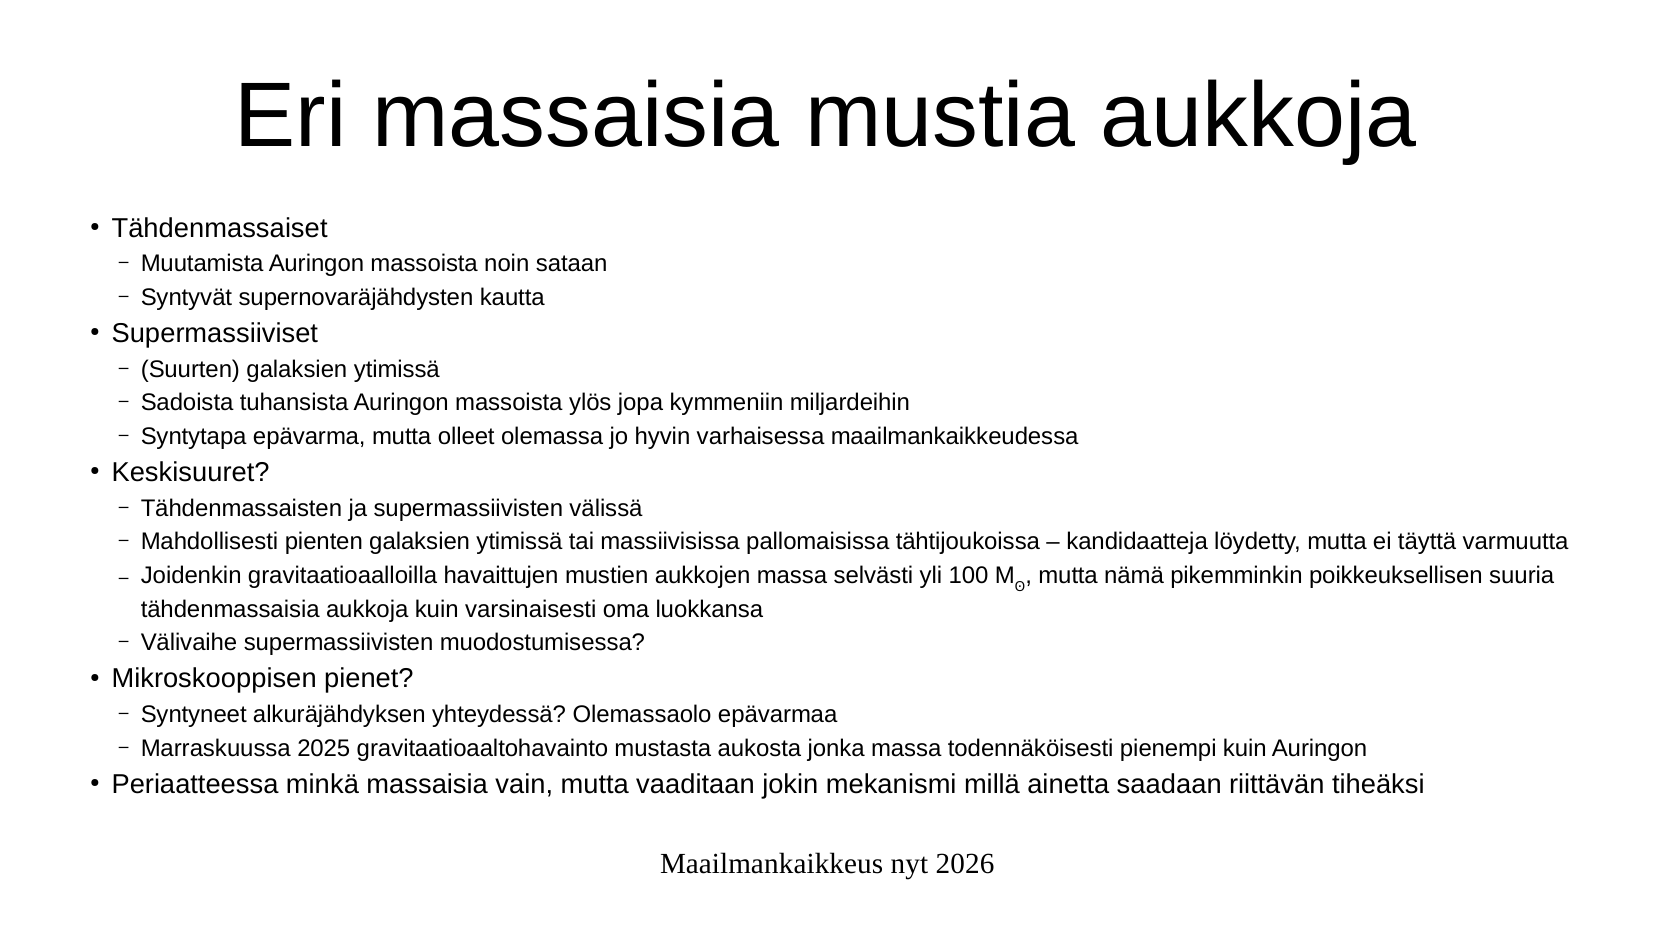

# Eri massaisia mustia aukkoja
Tähdenmassaiset
Muutamista Auringon massoista noin sataan
Syntyvät supernovaräjähdysten kautta
Supermassiiviset
(Suurten) galaksien ytimissä
Sadoista tuhansista Auringon massoista ylös jopa kymmeniin miljardeihin
Syntytapa epävarma, mutta olleet olemassa jo hyvin varhaisessa maailmankaikkeudessa
Keskisuuret?
Tähdenmassaisten ja supermassiivisten välissä
Mahdollisesti pienten galaksien ytimissä tai massiivisissa pallomaisissa tähtijoukoissa – kandidaatteja löydetty, mutta ei täyttä varmuutta
Joidenkin gravitaatioaalloilla havaittujen mustien aukkojen massa selvästi yli 100 Mʘ, mutta nämä pikemminkin poikkeuksellisen suuria tähdenmassaisia aukkoja kuin varsinaisesti oma luokkansa
Välivaihe supermassiivisten muodostumisessa?
Mikroskooppisen pienet?
Syntyneet alkuräjähdyksen yhteydessä? Olemassaolo epävarmaa
Marraskuussa 2025 gravitaatioaaltohavainto mustasta aukosta jonka massa todennäköisesti pienempi kuin Auringon
Periaatteessa minkä massaisia vain, mutta vaaditaan jokin mekanismi millä ainetta saadaan riittävän tiheäksi